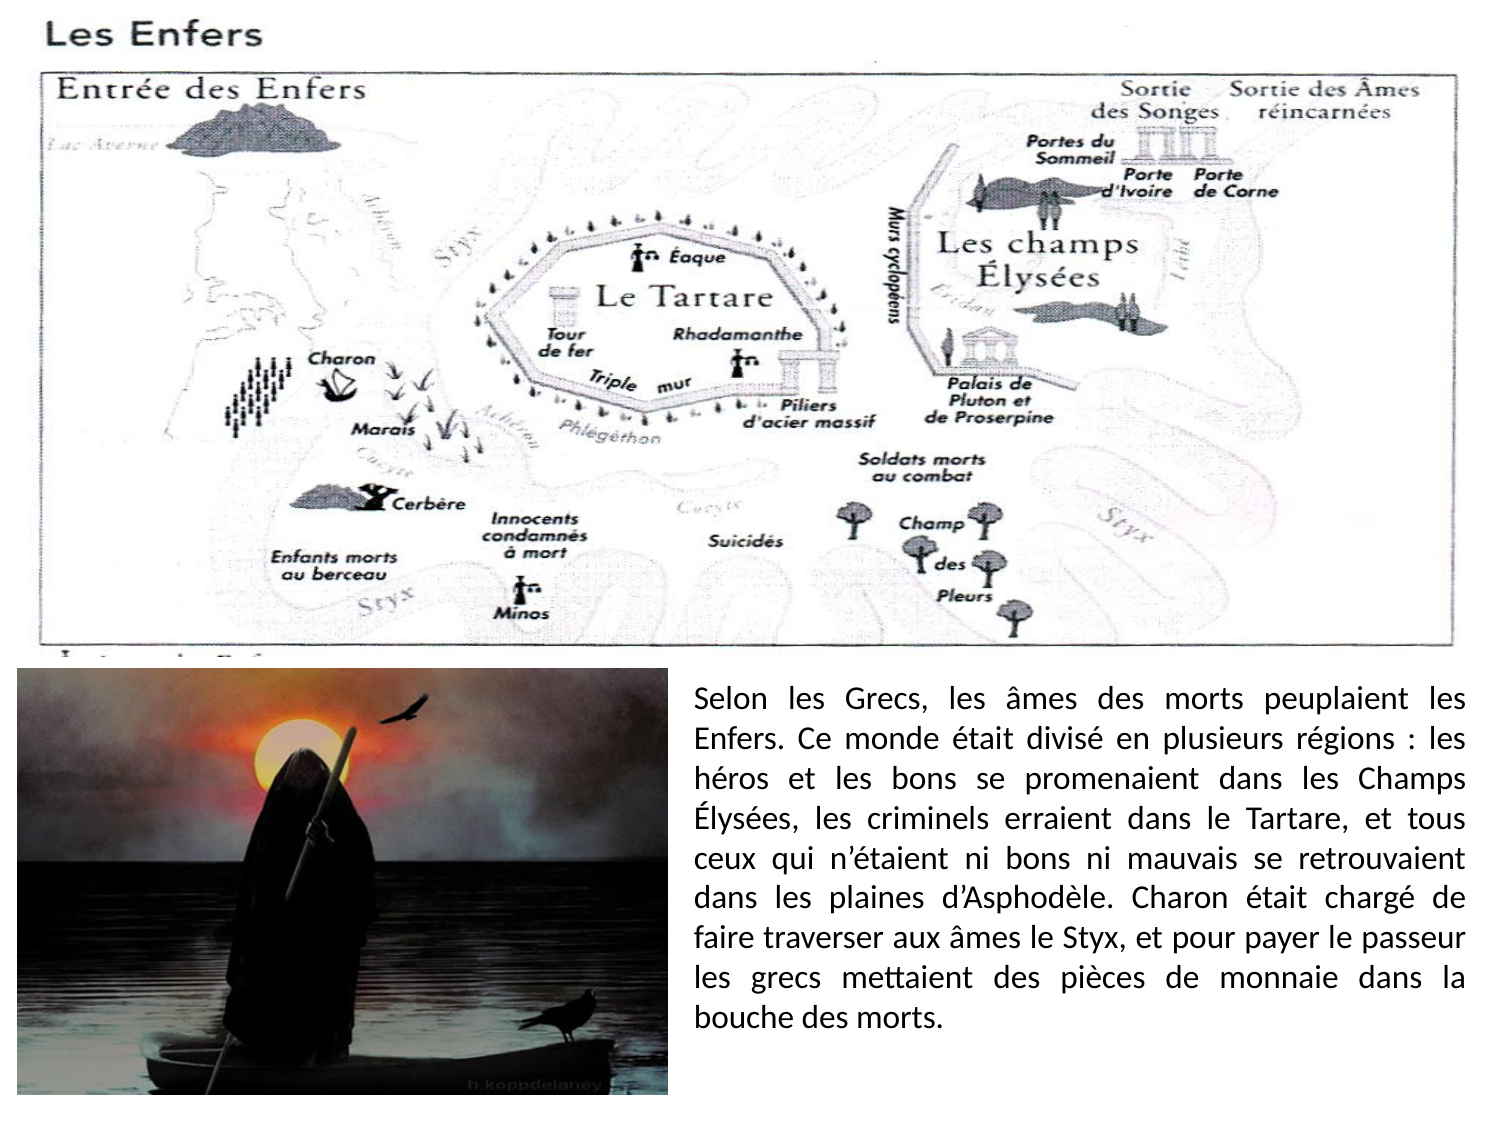

Selon les Grecs, les âmes des morts peuplaient les Enfers. Ce monde était divisé en plusieurs régions : les héros et les bons se promenaient dans les Champs Élysées, les criminels erraient dans le Tartare, et tous ceux qui n’étaient ni bons ni mauvais se retrouvaient dans les plaines d’Asphodèle. Charon était chargé de faire traverser aux âmes le Styx, et pour payer le passeur les grecs mettaient des pièces de monnaie dans la bouche des morts.